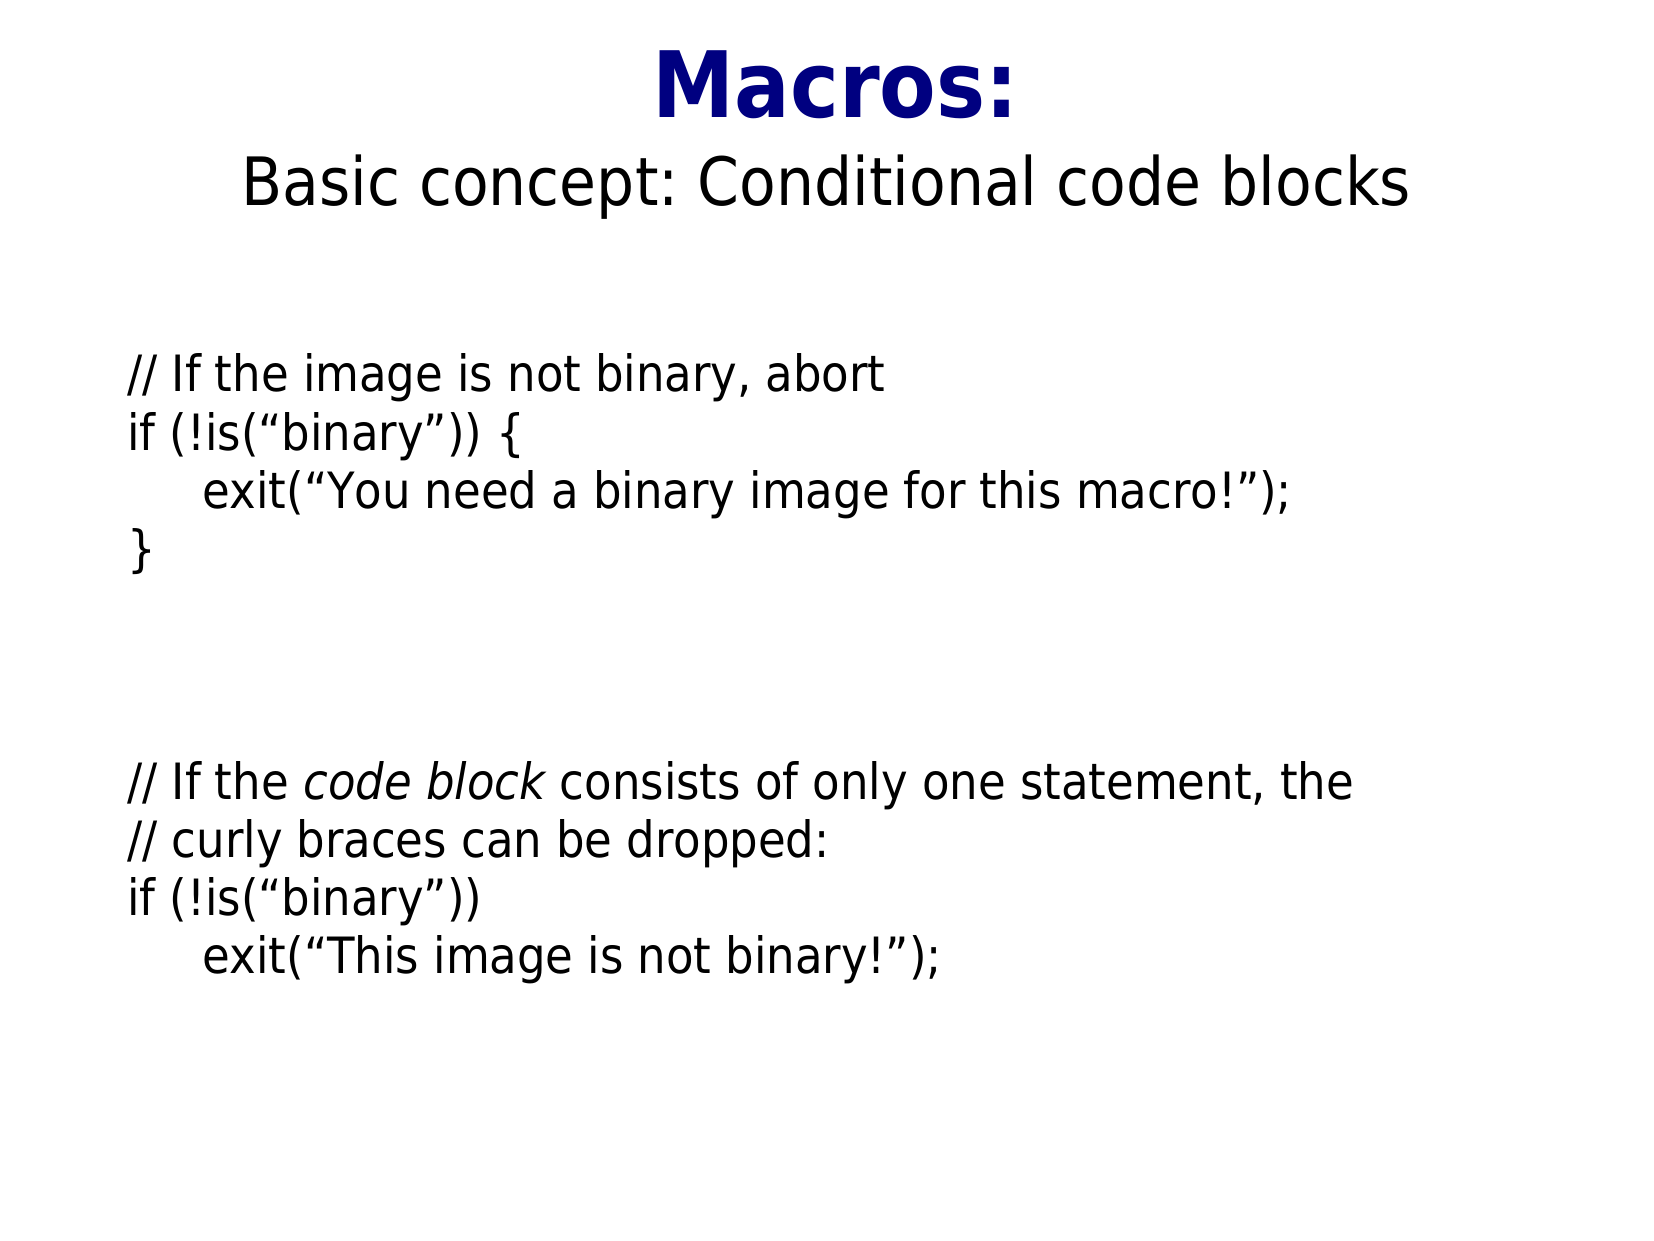

Macros:
# Basic concept: Conditional code blocks
// If the image is not binary, abort
if (!is(“binary”)) {
	exit(“You need a binary image for this macro!”);
}
// If the code block consists of only one statement, the
// curly braces can be dropped:
if (!is(“binary”))
	exit(“This image is not binary!”);